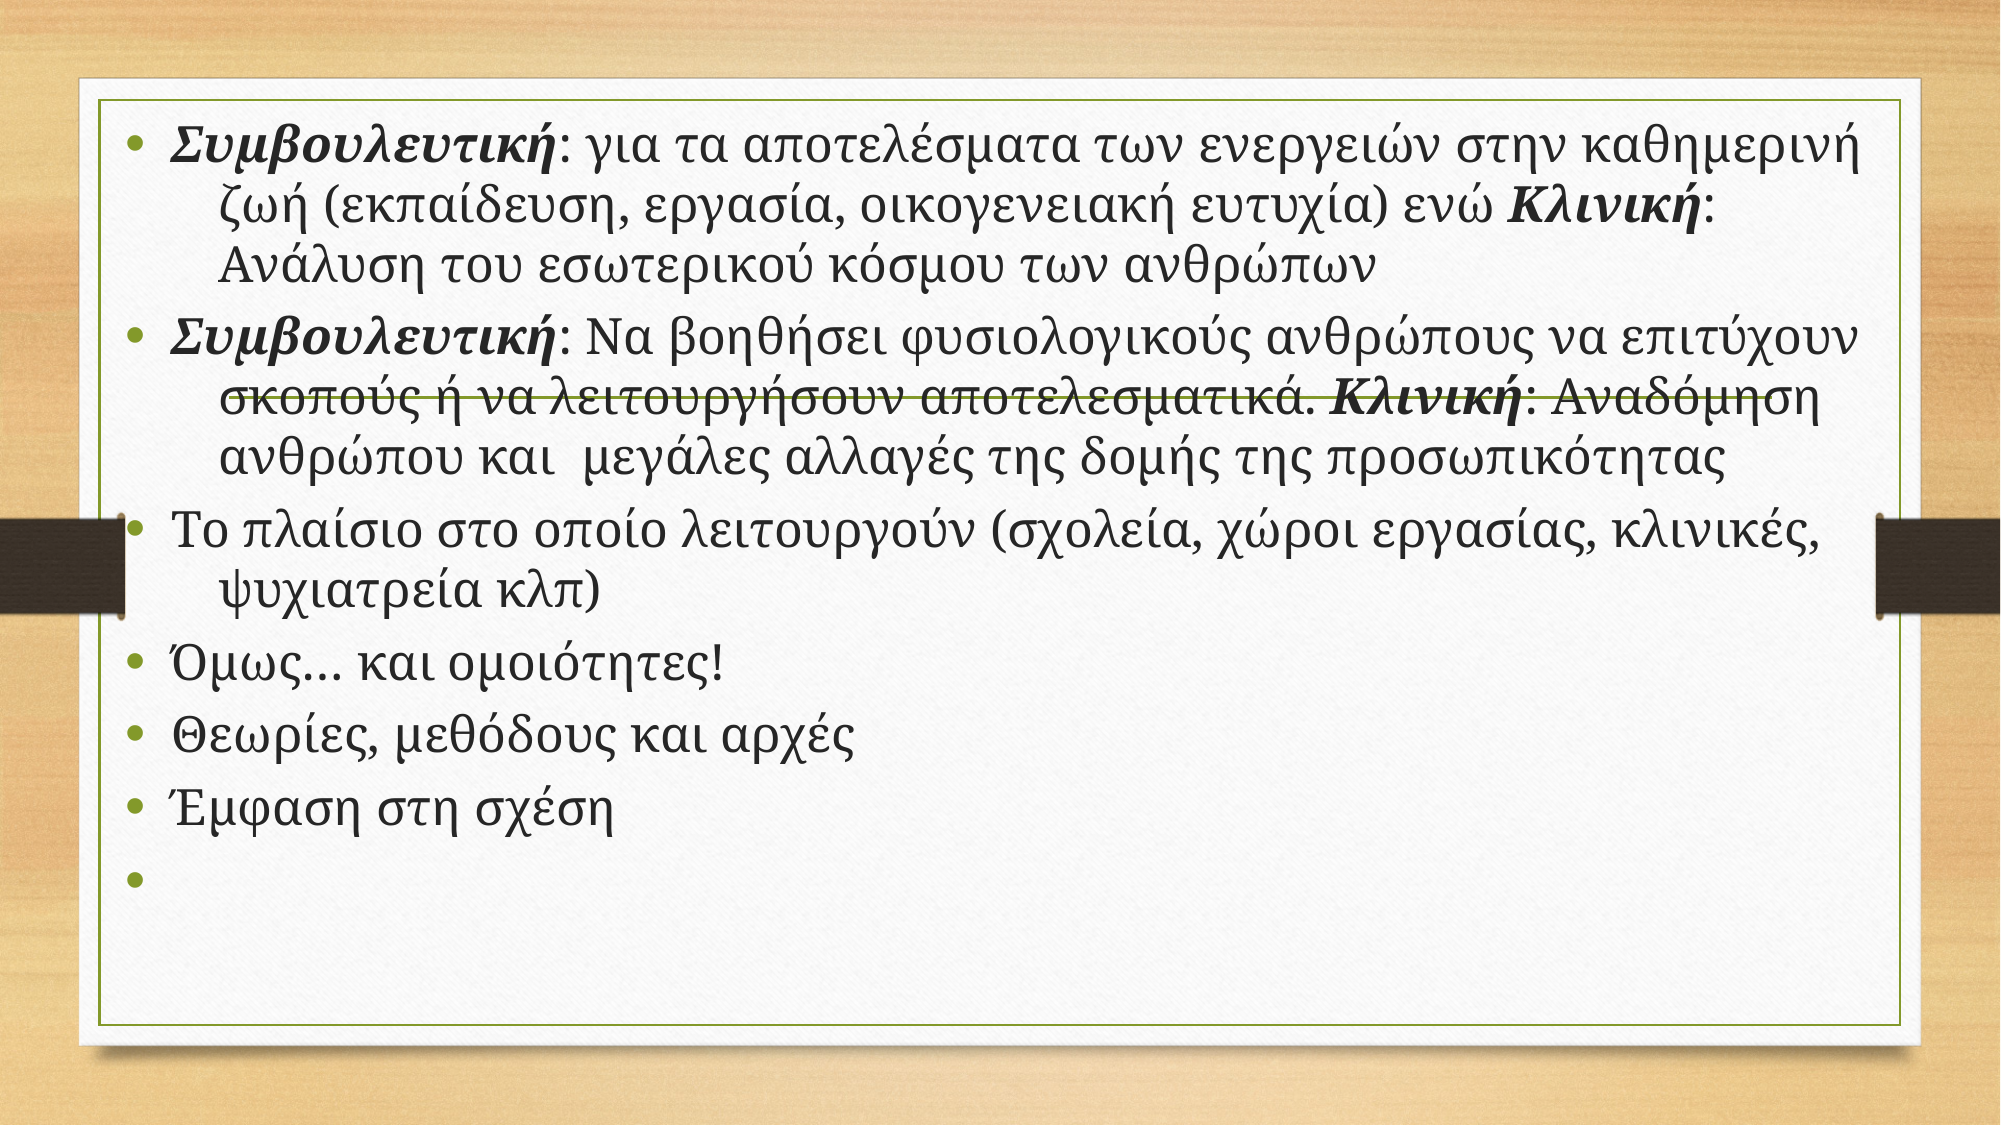

# Συμβουλευτική: για τα αποτελέσματα των ενεργειών στην καθημερινή ζωή (εκπαίδευση, εργασία, οικογενειακή ευτυχία) ενώ Κλινική: Ανάλυση του εσωτερικού κόσμου των ανθρώπων
Συμβουλευτική: Να βοηθήσει φυσιολογικούς ανθρώπους να επιτύχουν σκοπούς ή να λειτουργήσουν αποτελεσματικά. Κλινική: Αναδόμηση ανθρώπου και μεγάλες αλλαγές της δομής της προσωπικότητας
Το πλαίσιο στο οποίο λειτουργούν (σχολεία, χώροι εργασίας, κλινικές, ψυχιατρεία κλπ)
Όμως… και ομοιότητες!
Θεωρίες, μεθόδους και αρχές
Έμφαση στη σχέση